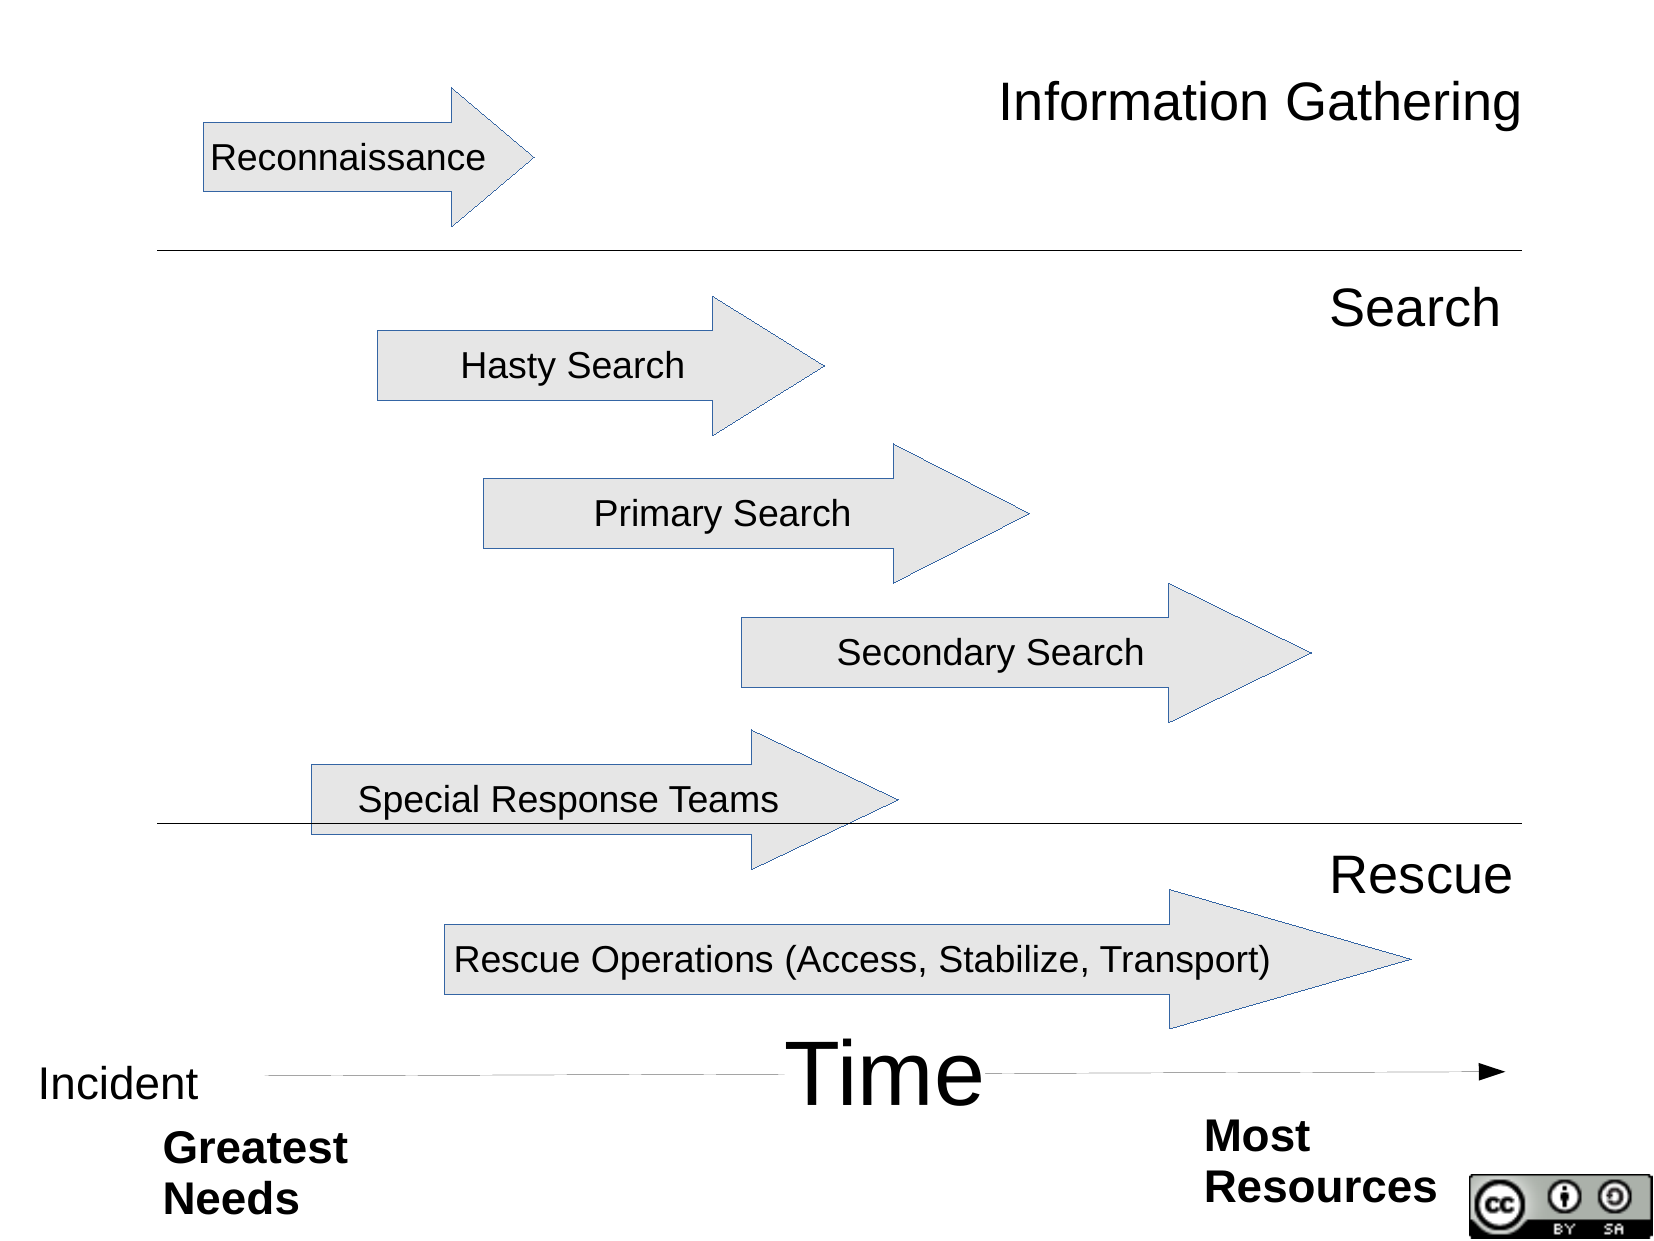

Information Gathering
Reconnaissance
Search
Hasty Search
Primary Search
Secondary Search
Special Response Teams
Rescue
Rescue Operations (Access, Stabilize, Transport)
Incident
Time
Most
Resources
Greatest
Needs